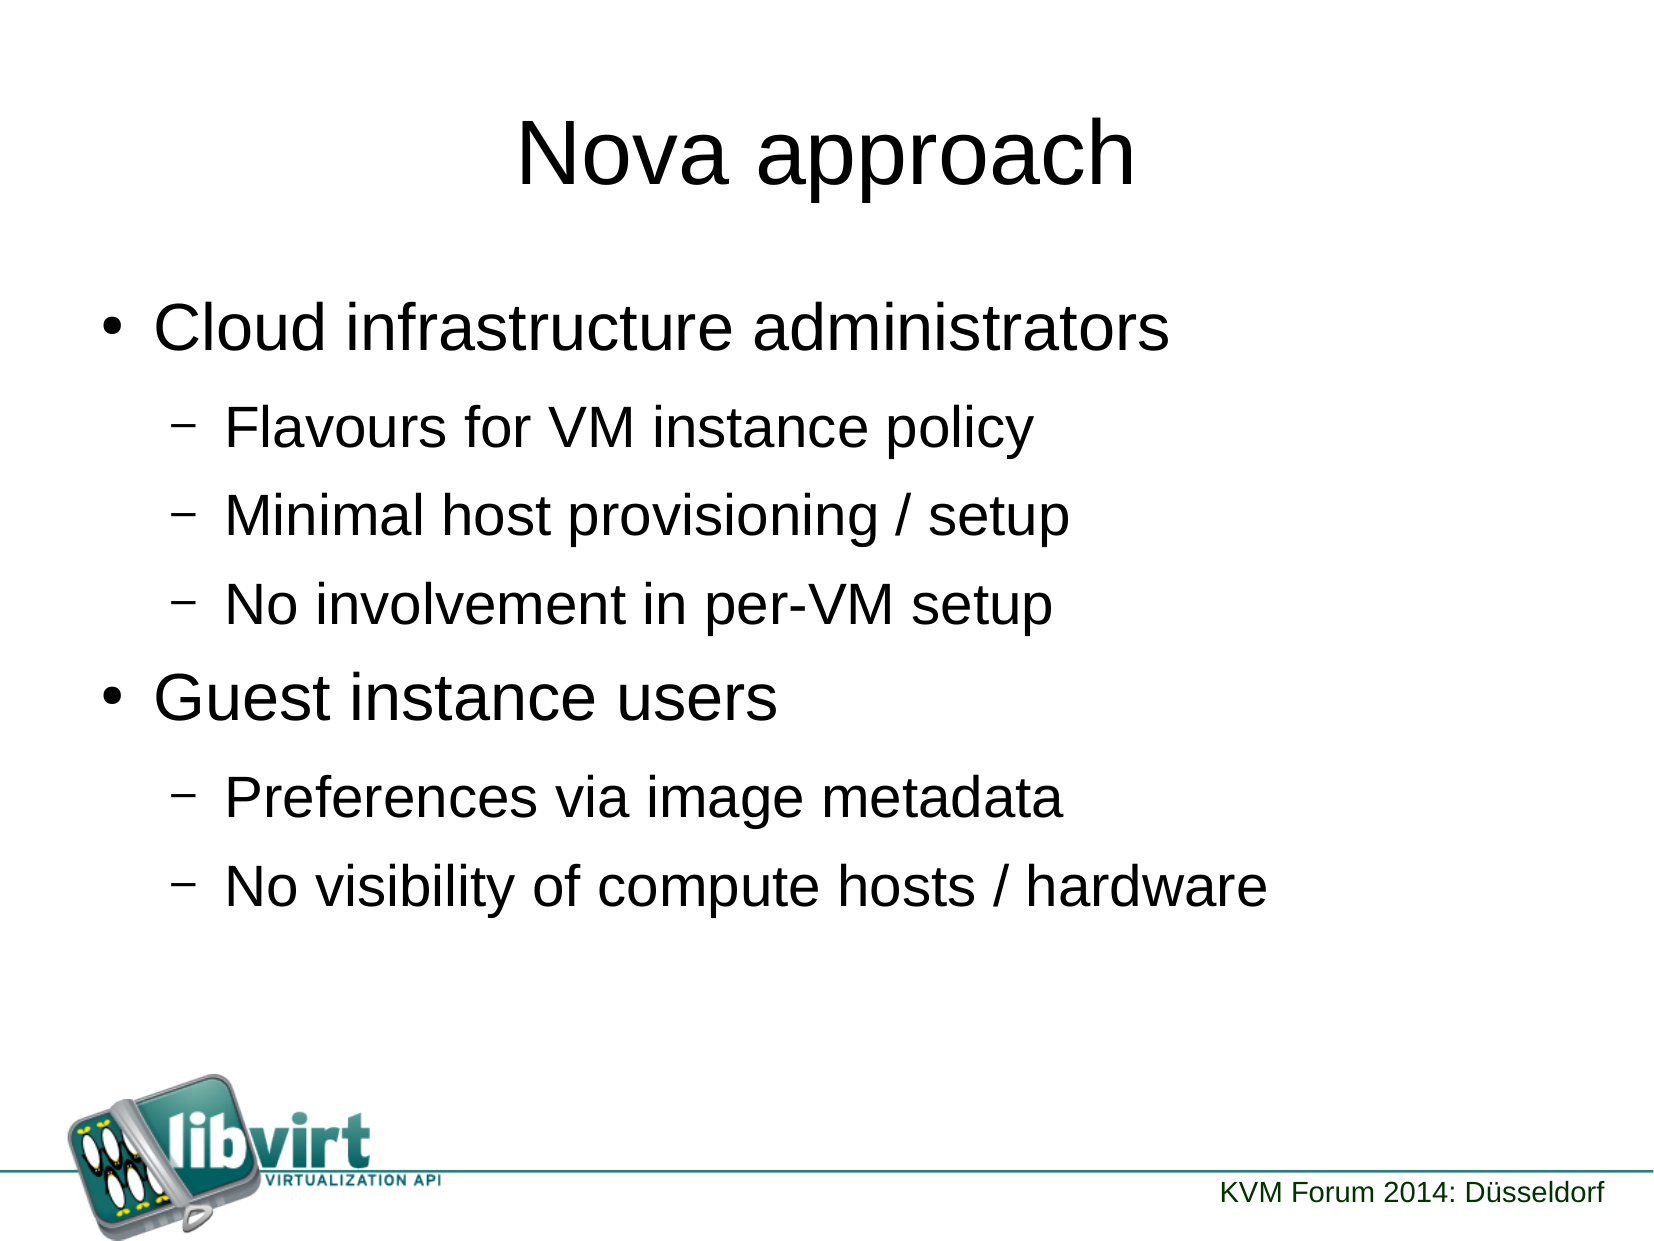

# Nova approach
Cloud infrastructure administrators
Flavours for VM instance policy
Minimal host provisioning / setup
No involvement in per-VM setup
Guest instance users
Preferences via image metadata
No visibility of compute hosts / hardware